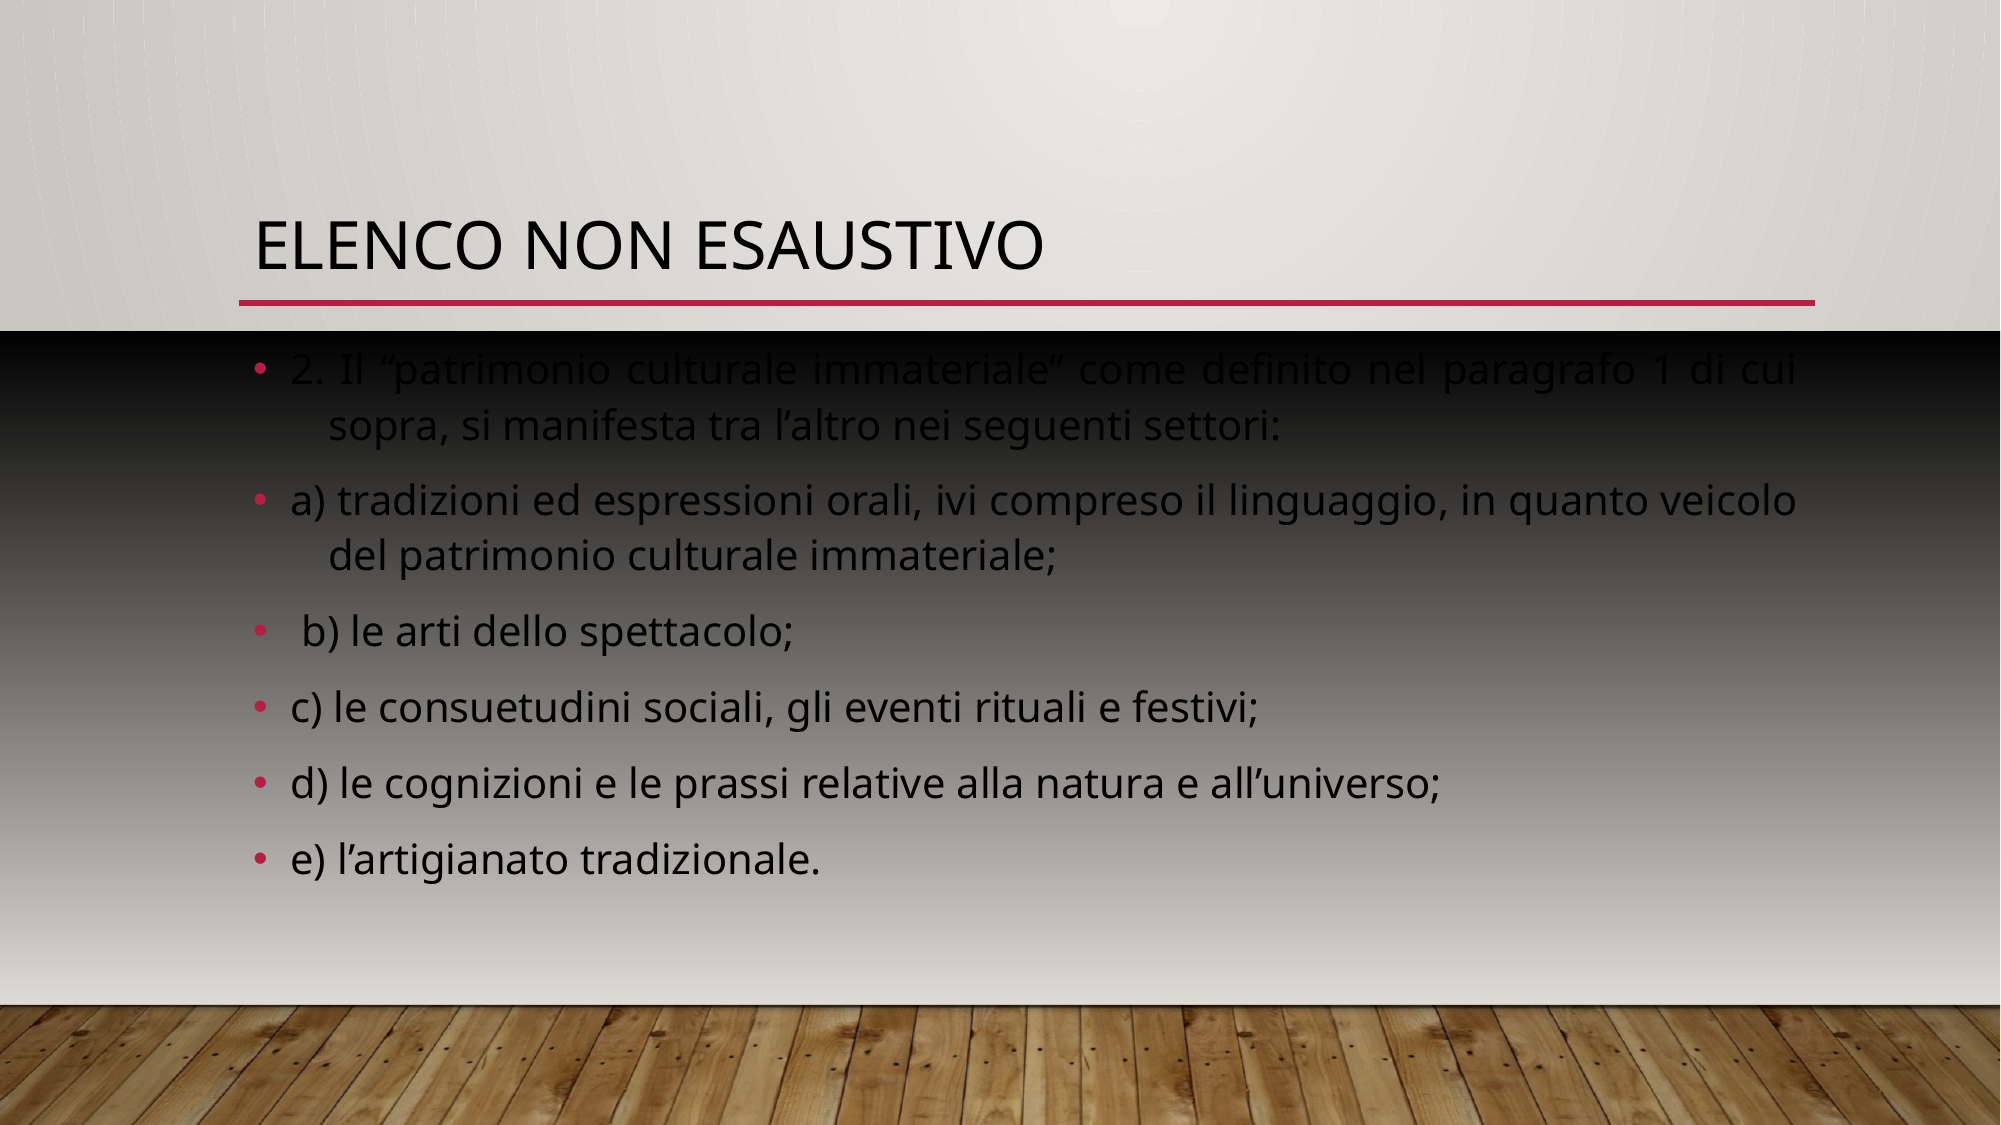

# Elenco non esaustivo
2. Il “patrimonio culturale immateriale” come definito nel paragrafo 1 di cui sopra, si manifesta tra l’altro nei seguenti settori:
a) tradizioni ed espressioni orali, ivi compreso il linguaggio, in quanto veicolo del patrimonio culturale immateriale;
 b) le arti dello spettacolo;
c) le consuetudini sociali, gli eventi rituali e festivi;
d) le cognizioni e le prassi relative alla natura e all’universo;
e) l’artigianato tradizionale.